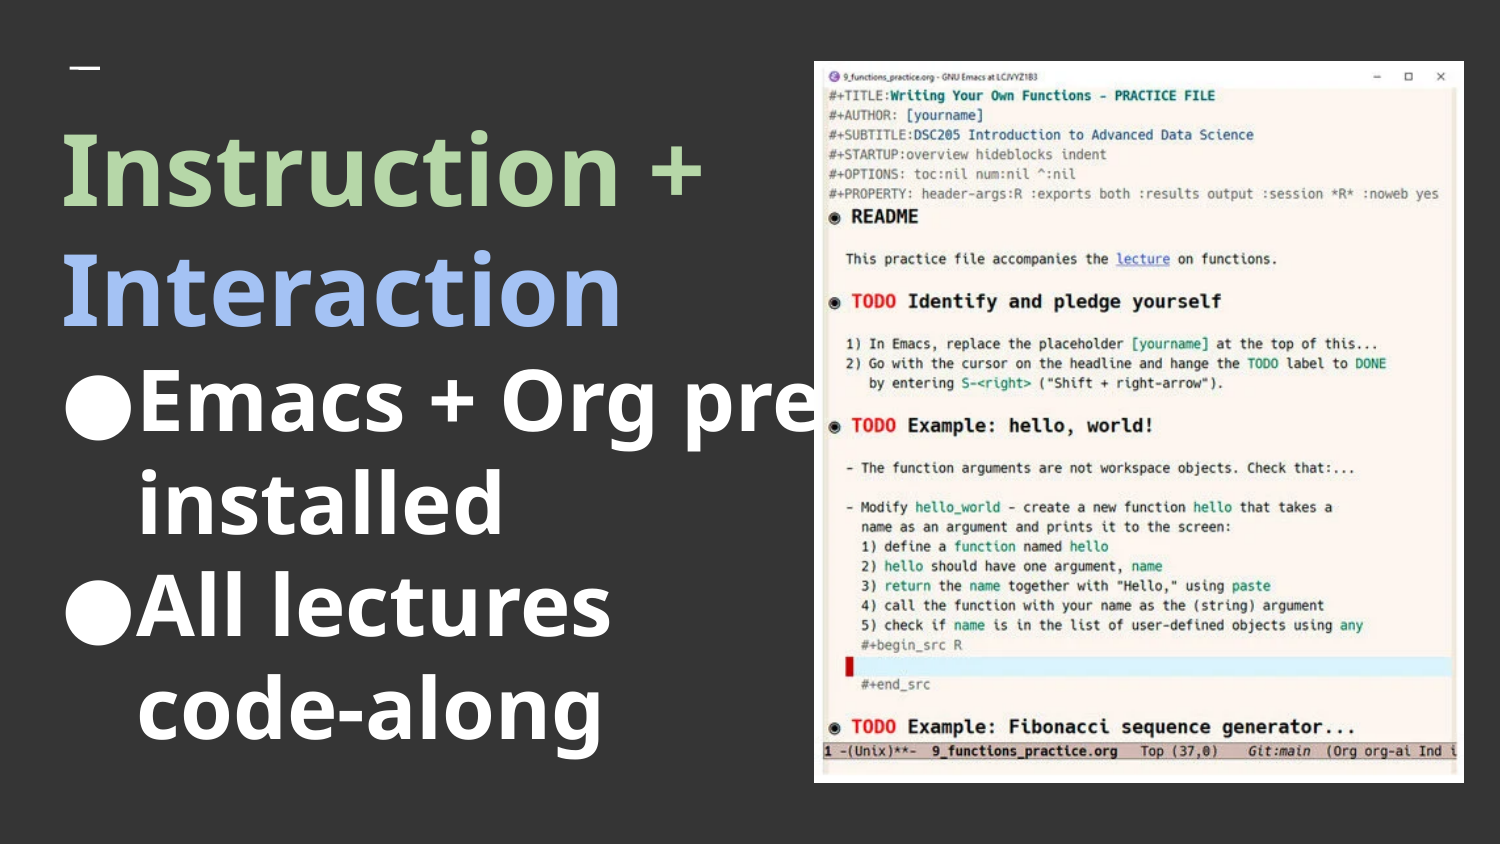

# Instruction +
Interaction
Emacs + Org pre-installed
All lectures
code-along